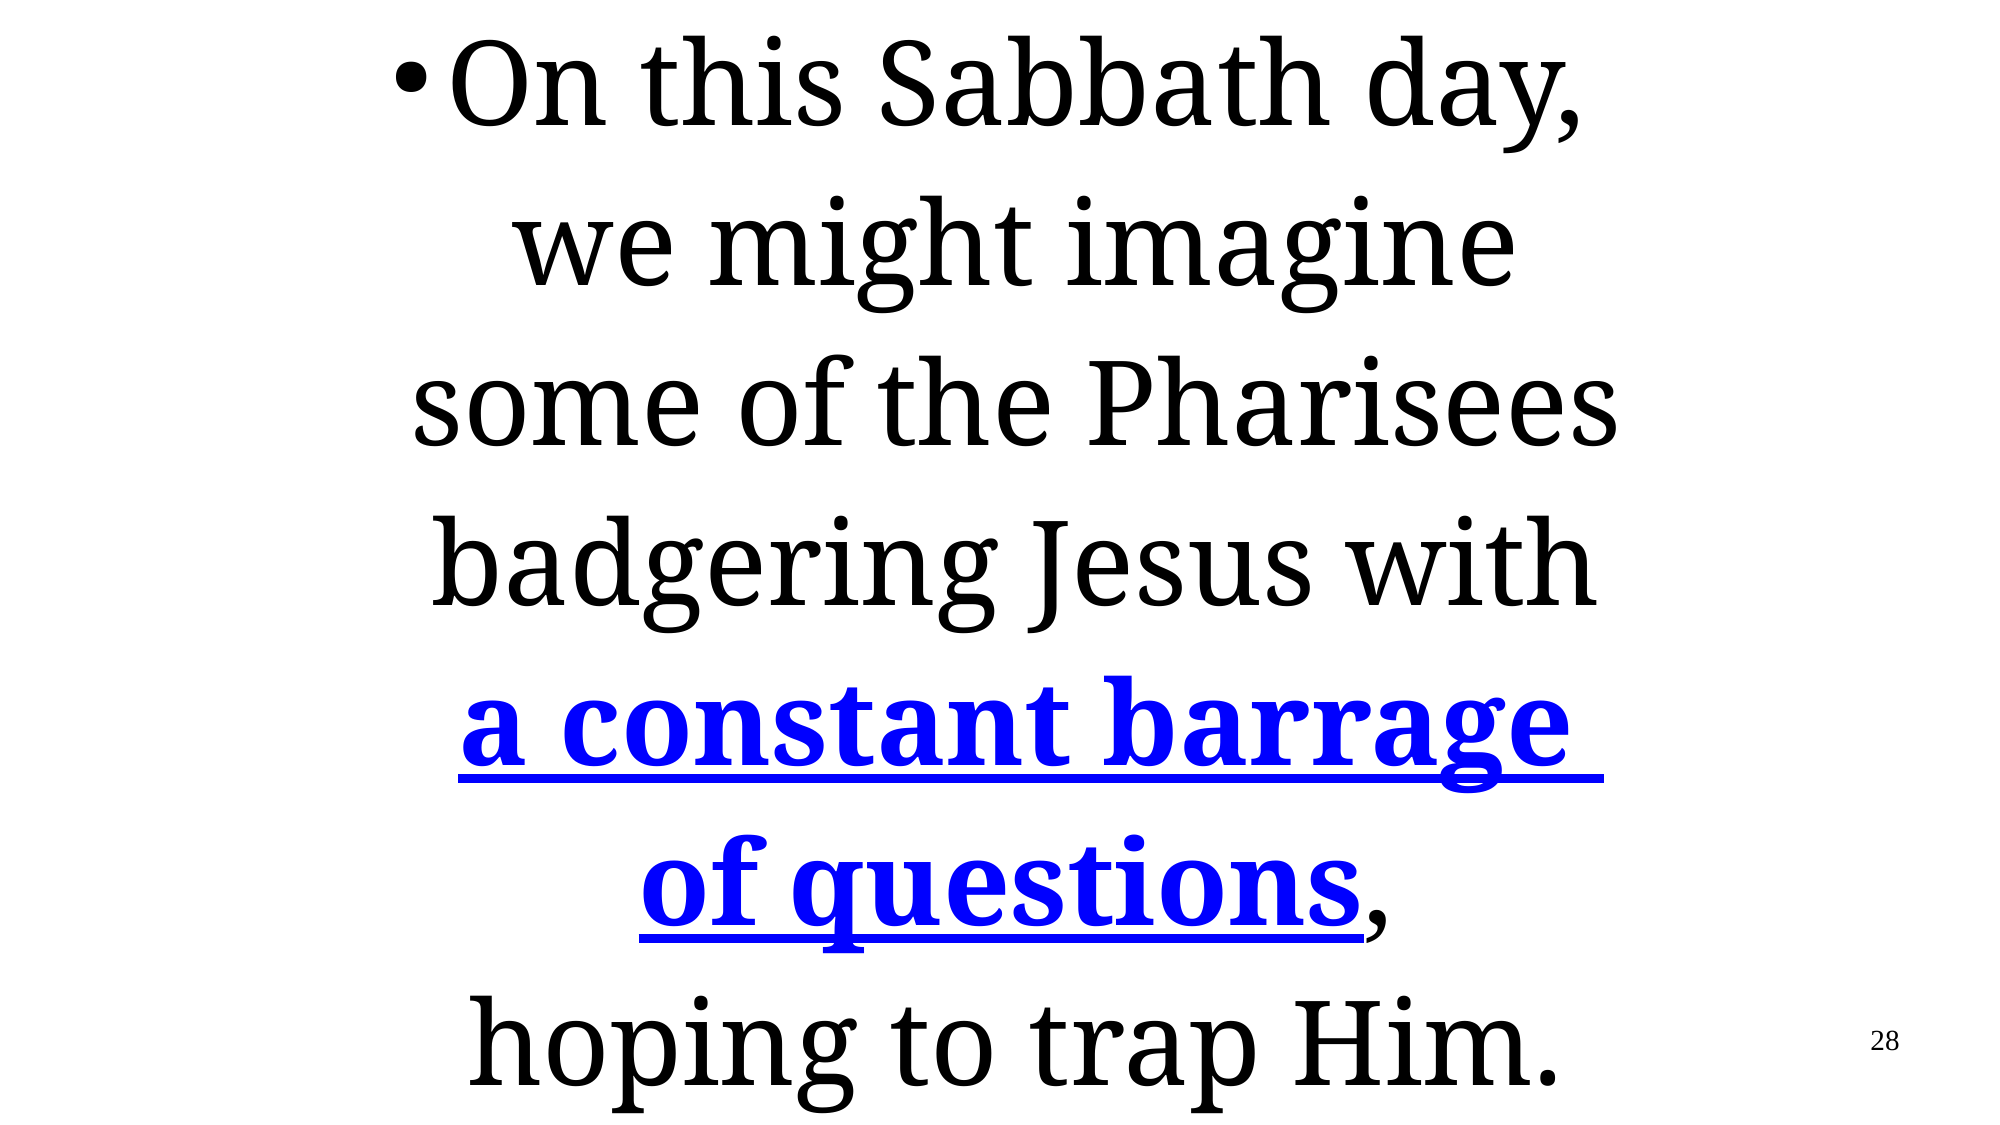

# On this Sabbath day, we might imagine some of the Pharisees badgering Jesus with a constant barrage of questions, hoping to trap Him.
28